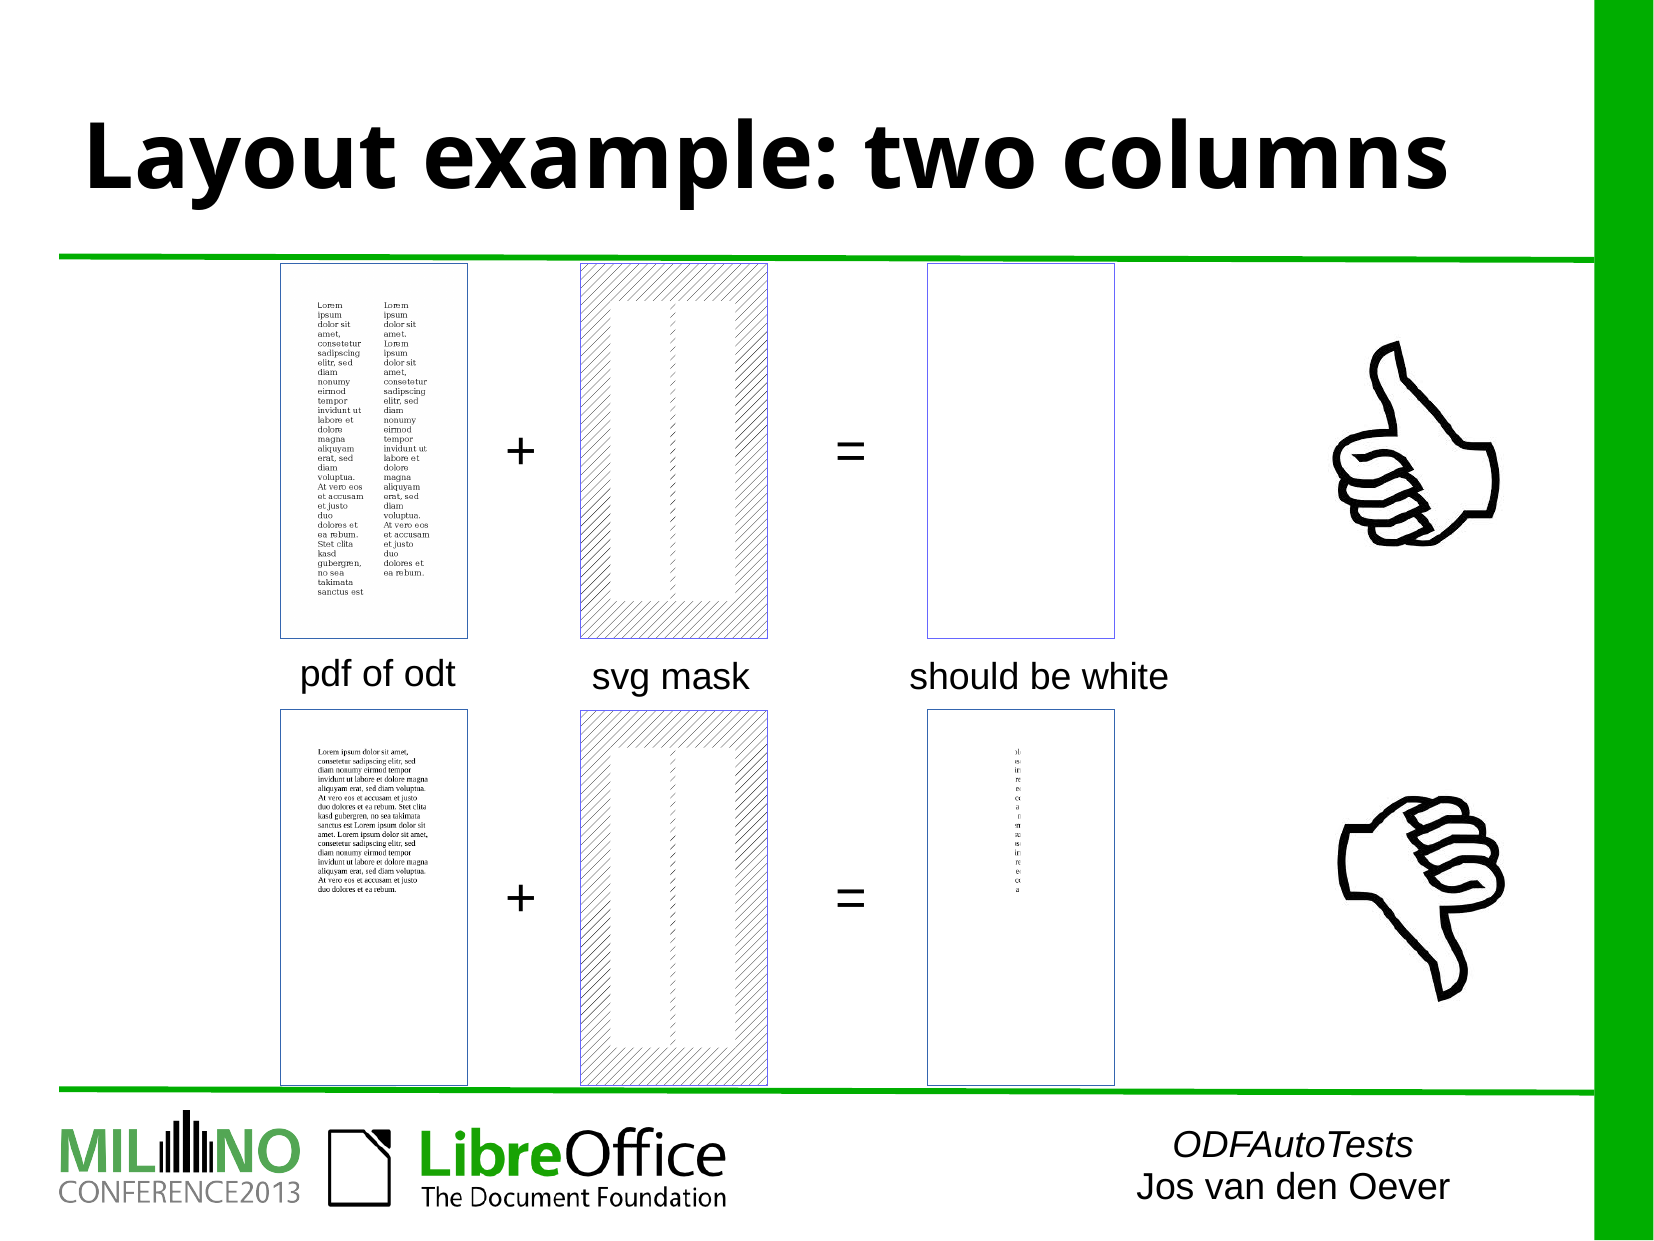

# Layout example: two columns
+
=
pdf of odt
svg mask
should be white
+
=